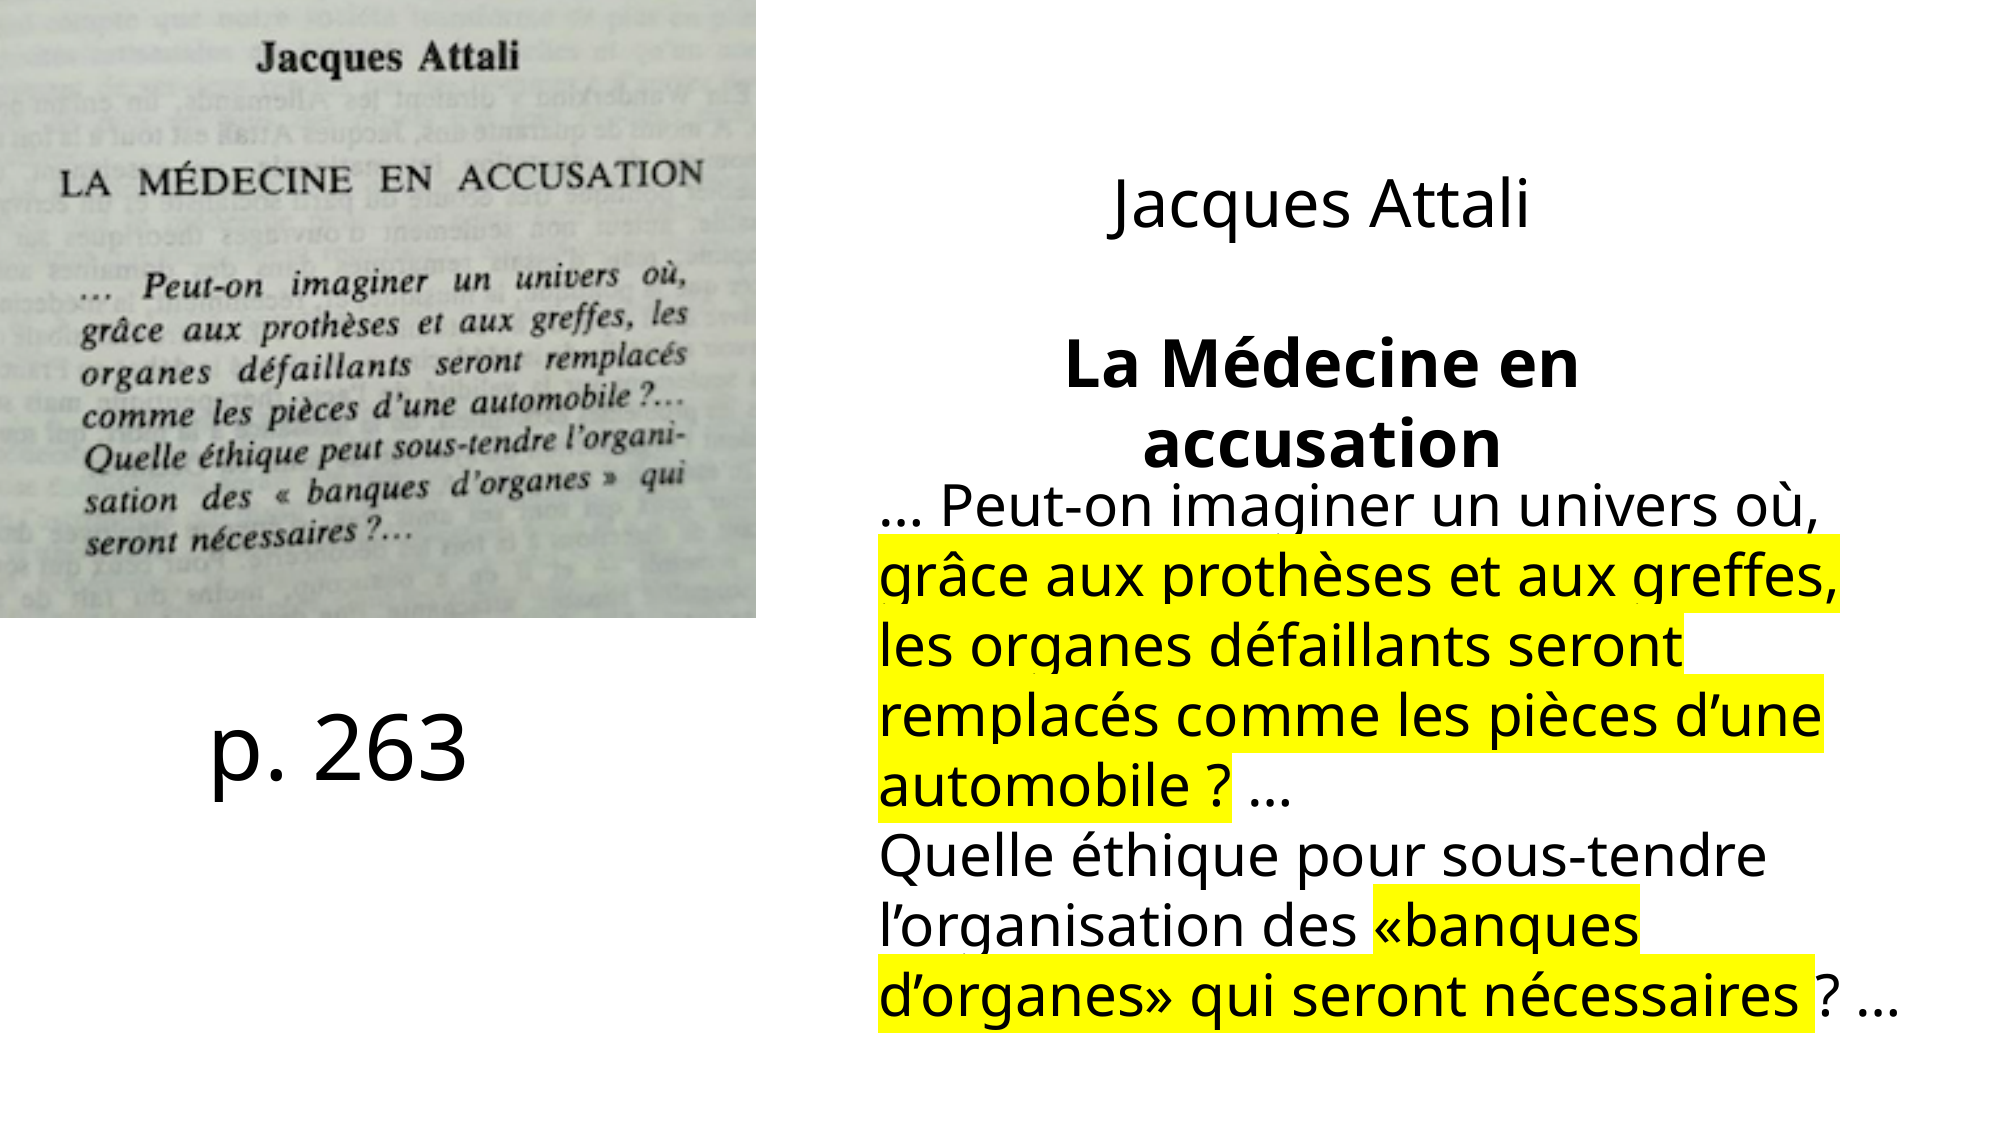

Jacques Attali
La Médecine en accusation
… Peut-on imaginer un univers où, grâce aux prothèses et aux greffes, les organes défaillants seront remplacés comme les pièces d’une automobile ? …
Quelle éthique pour sous-tendre l’organisation des «banques d’organes» qui seront nécessaires ? …
# p. 263